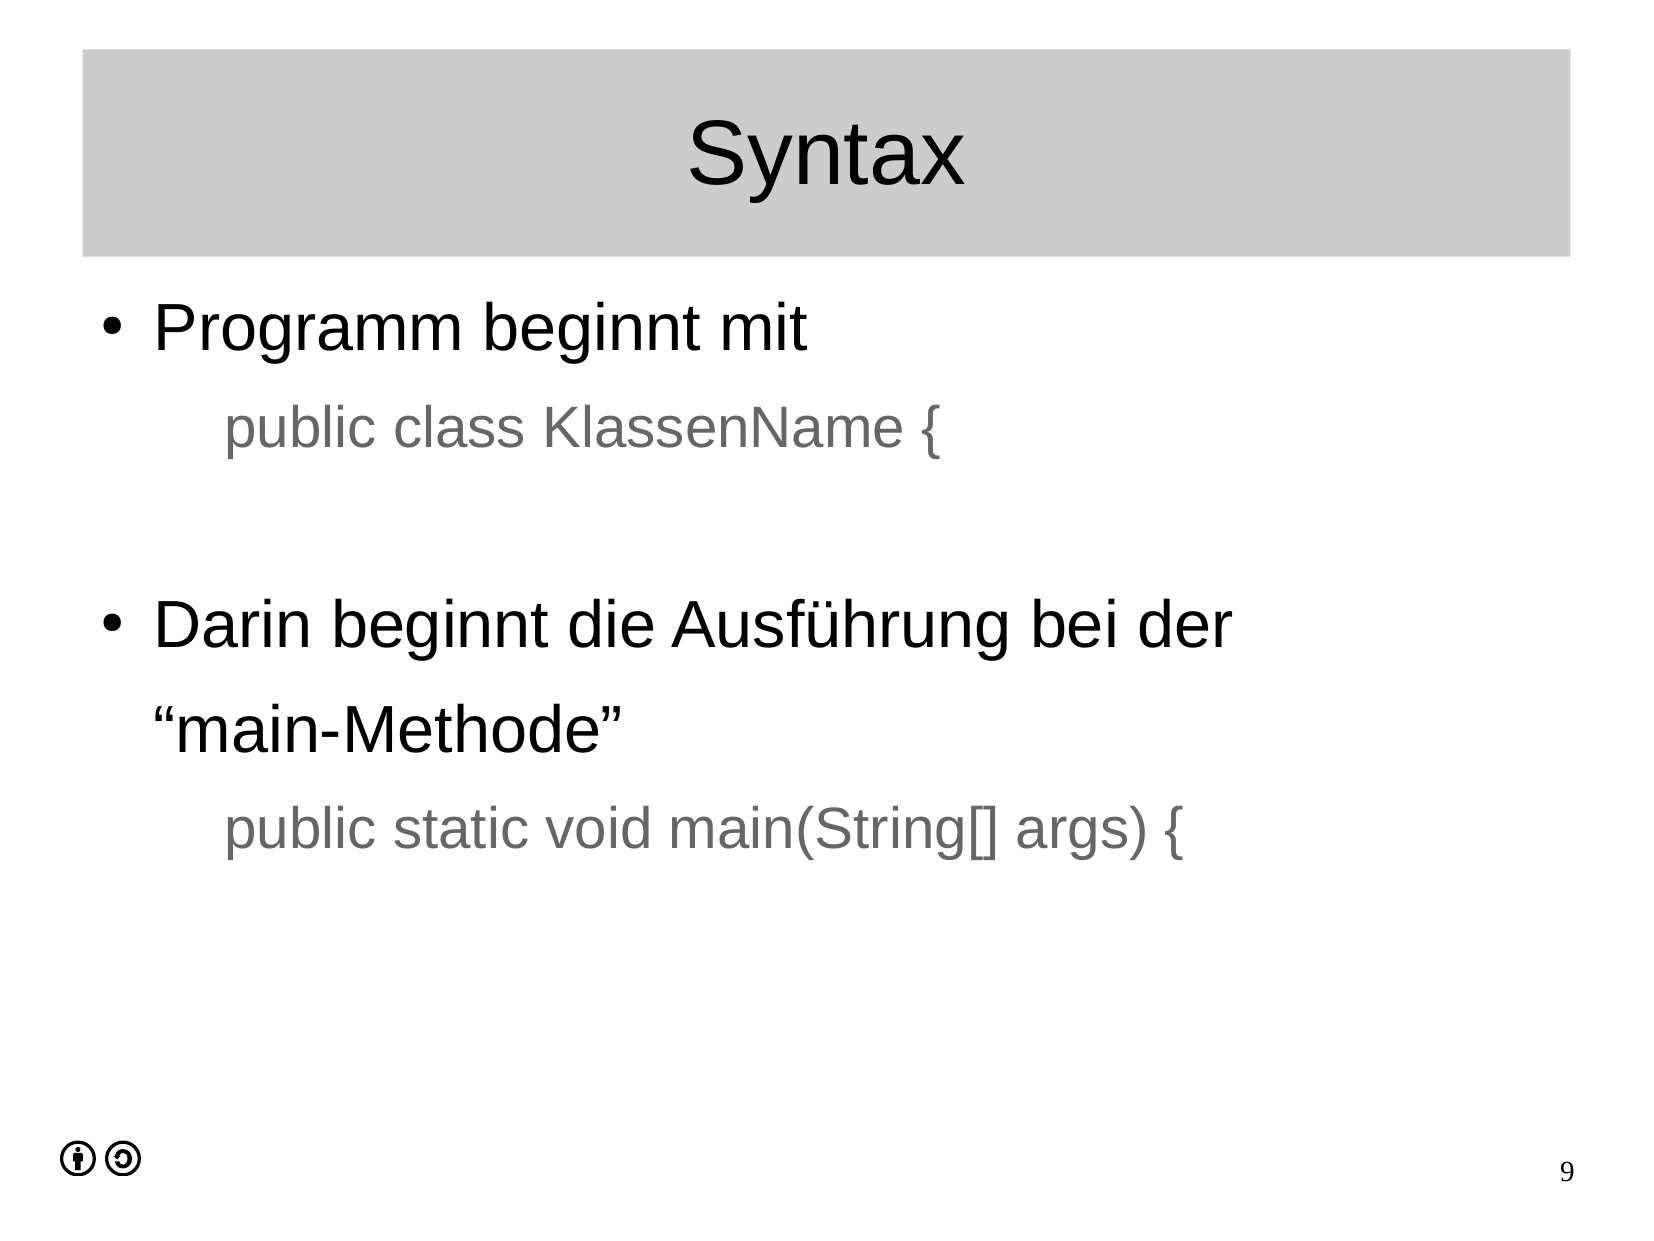

# Syntax
Programm beginnt mit
public class KlassenName {
Darin beginnt die Ausführung bei der
“main-Methode”
public static void main(String[] args) {
9